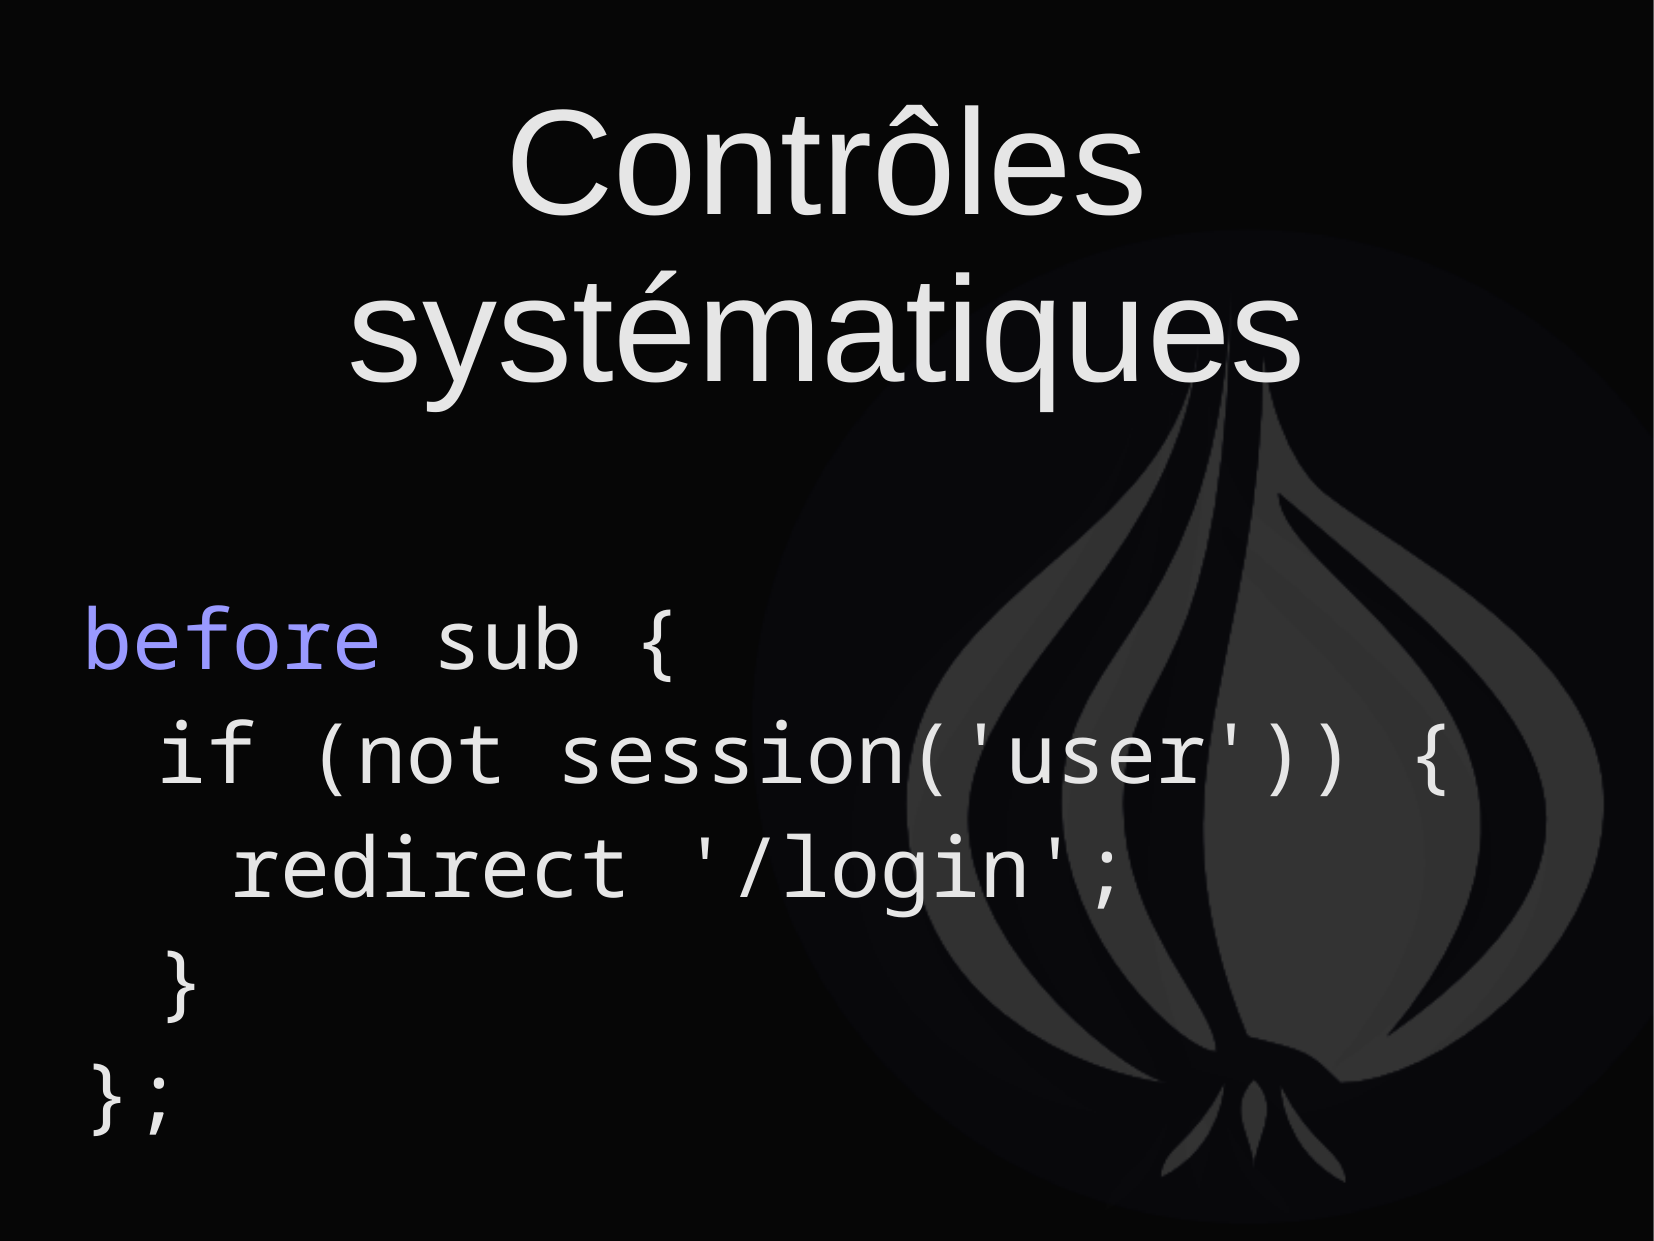

# Contrôles systématiques
before sub {
	if (not session('user')) {
		redirect '/login';
	}
};